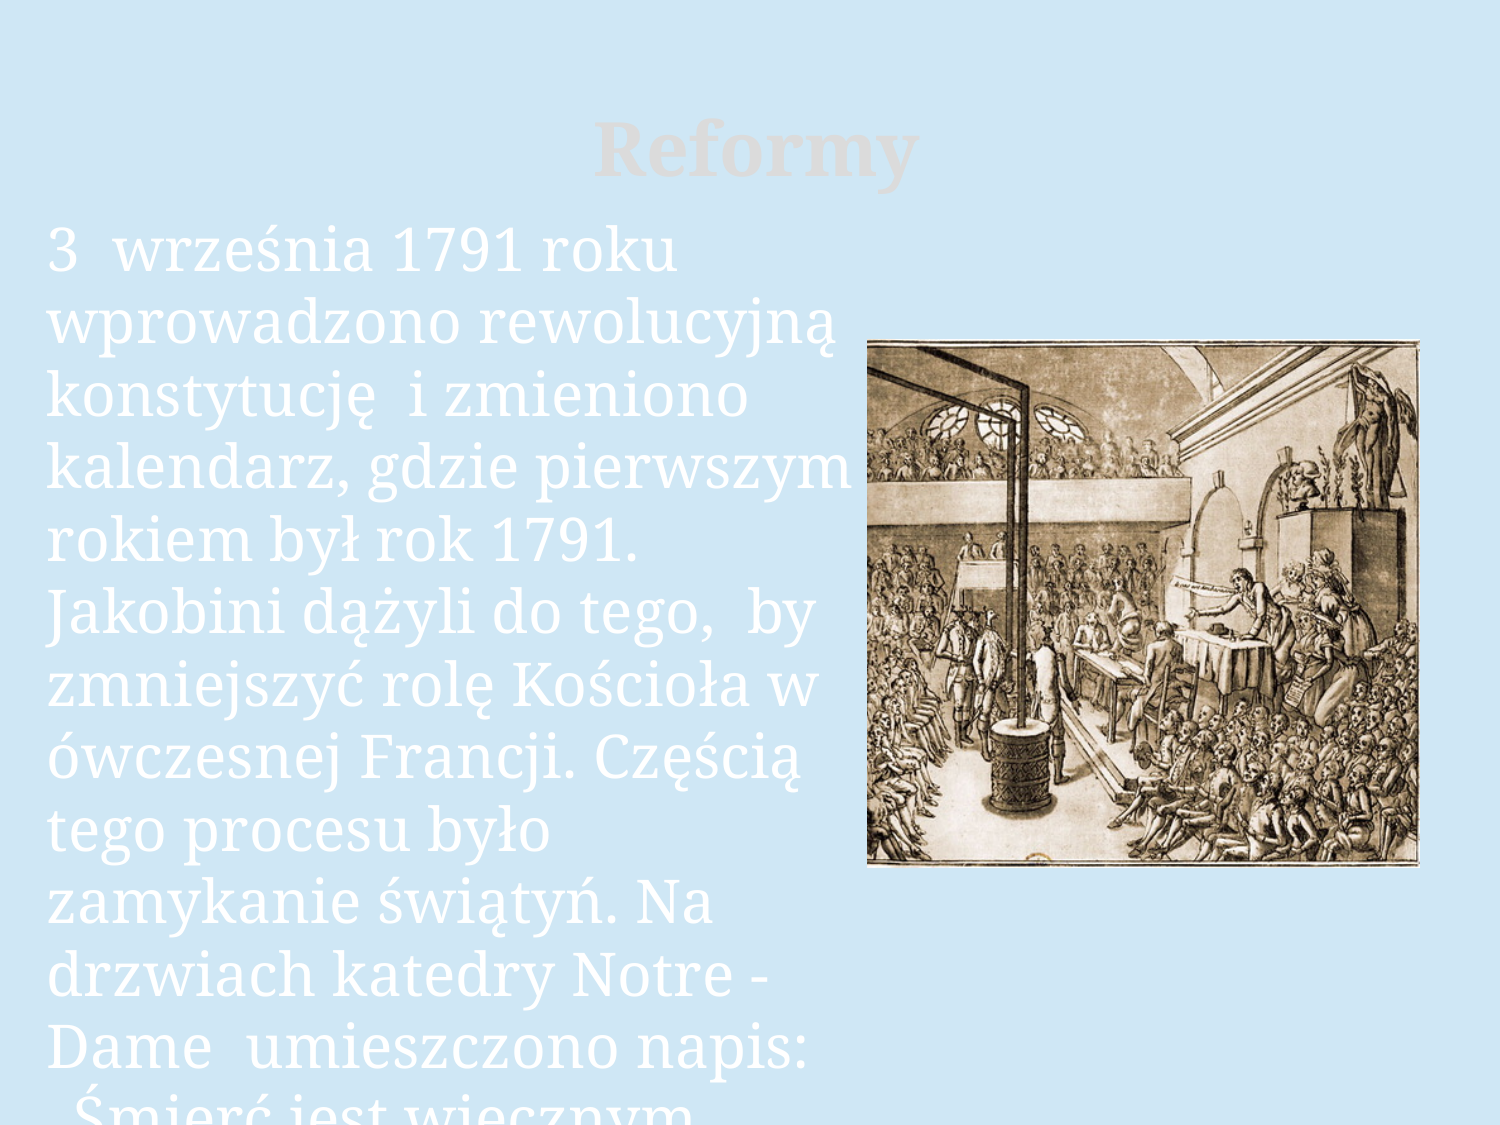

Reformy
# 3 września 1791 roku wprowadzono rewolucyjną konstytucję i zmieniono kalendarz, gdzie pierwszym rokiem był rok 1791. Jakobini dążyli do tego, by zmniejszyć rolę Kościoła w ówczesnej Francji. Częścią tego procesu było zamykanie świątyń. Na drzwiach katedry Notre - Dame umieszczono napis: „Śmierć jest wiecznym snem”.